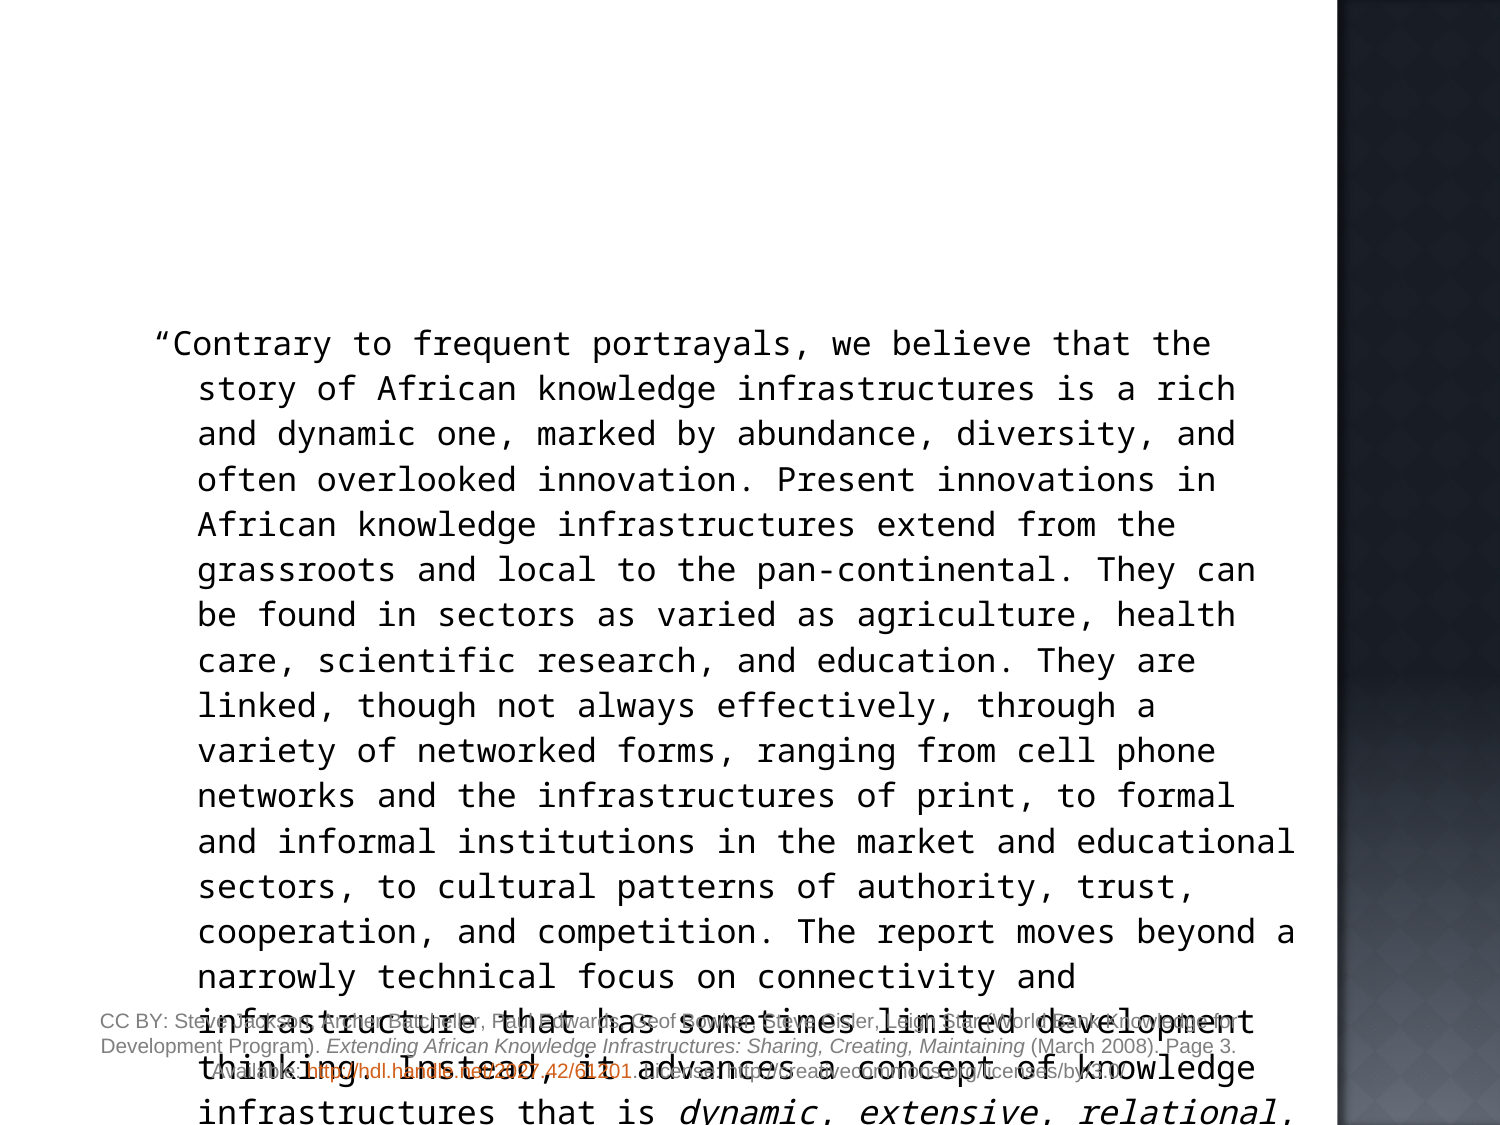

#
“Contrary to frequent portrayals, we believe that the story of African knowledge infrastructures is a rich and dynamic one, marked by abundance, diversity, and often overlooked innovation. Present innovations in African knowledge infrastructures extend from the grassroots and local to the pan-continental. They can be found in sectors as varied as agriculture, health care, scientific research, and education. They are linked, though not always effectively, through a variety of networked forms, ranging from cell phone networks and the infrastructures of print, to formal and informal institutions in the market and educational sectors, to cultural patterns of authority, trust, cooperation, and competition. The report moves beyond a narrowly technical focus on connectivity and infrastructure that has sometimes limited development thinking. Instead, it advances a concept of knowledge infrastructures that is dynamic, extensive, relational, and practically and socially embedded.”
CC BY: Steve Jackson, Archer Batcheller, Paul Edwards, Geof Bowker, Steve Cisler, Leigh Star (World Bank Knowledge for Development Program). Extending African Knowledge Infrastructures: Sharing, Creating, Maintaining (March 2008). Page 3.
Available: http://hdl.handle.net/2027.42/61201. License: http://creativecommons.org/licenses/by/3.0/